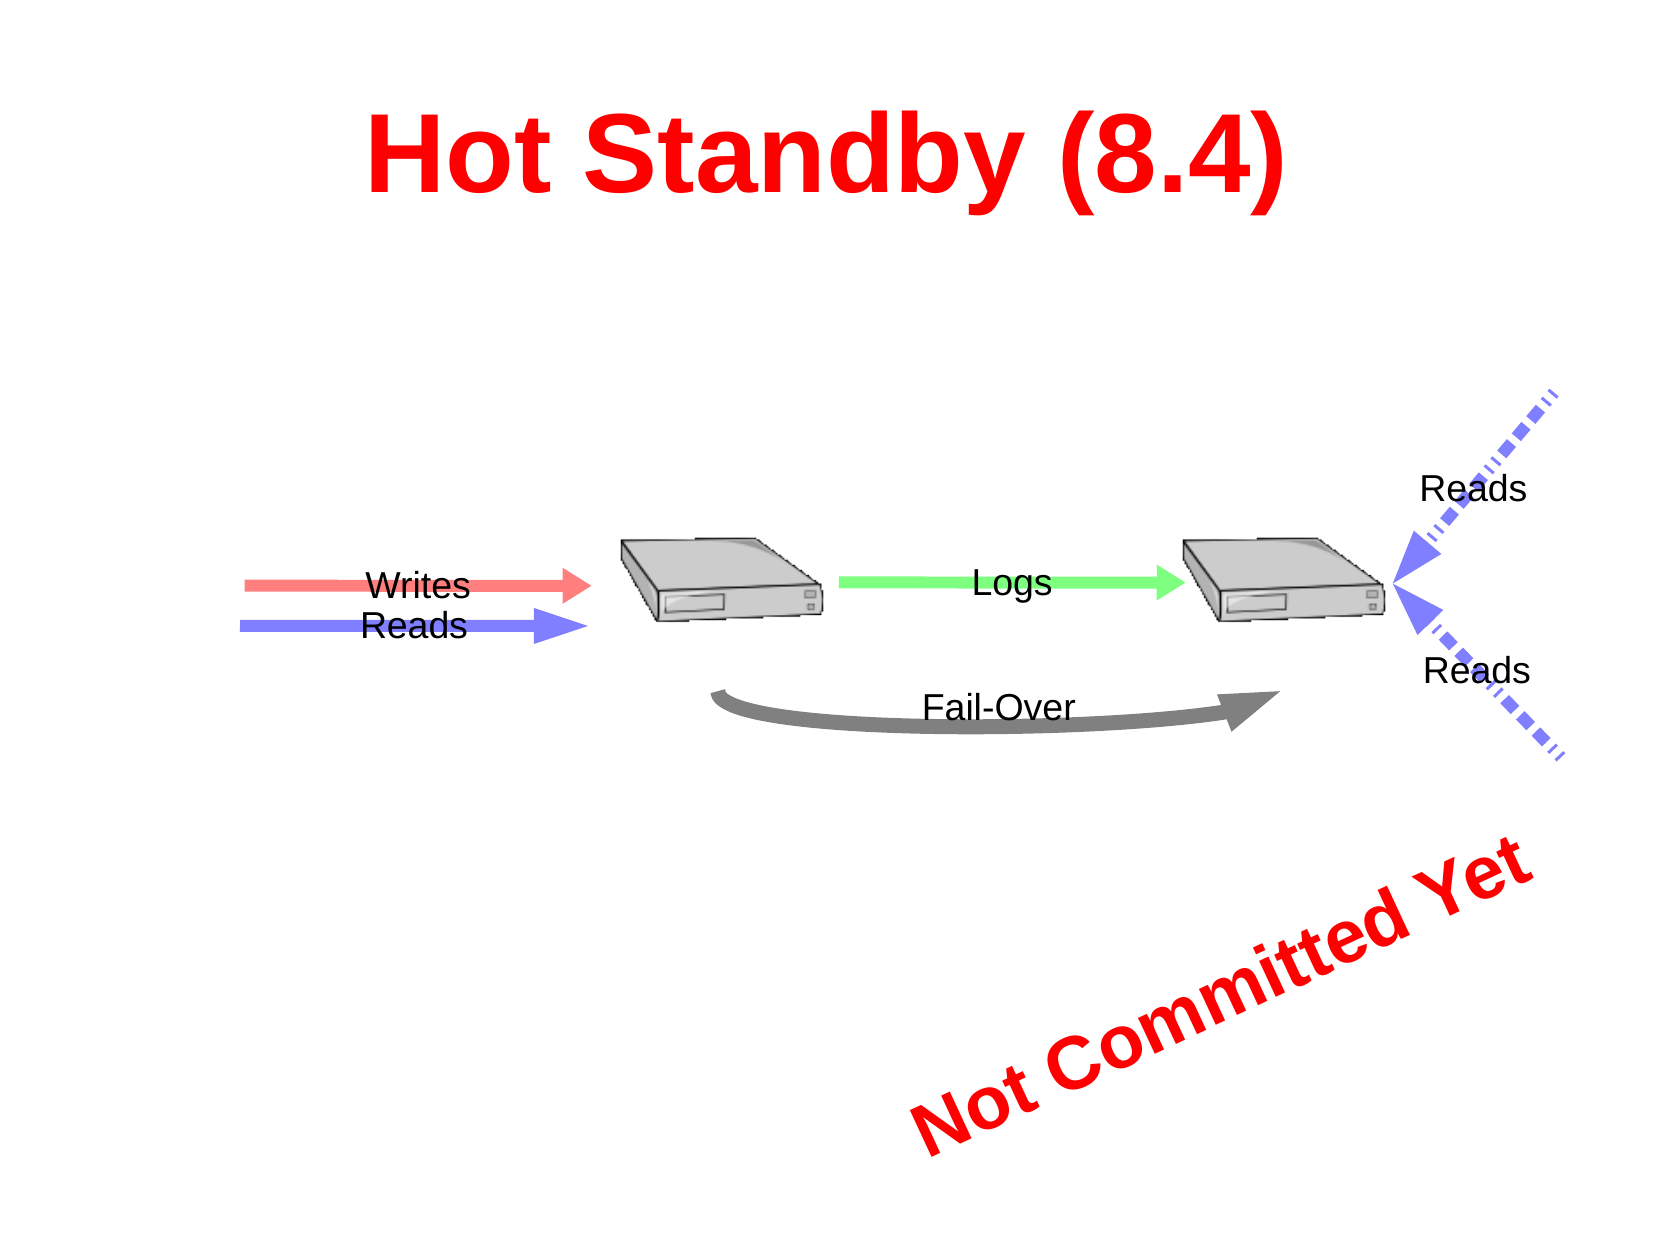

# Hot Standby (8.4)
Not Committed Yet